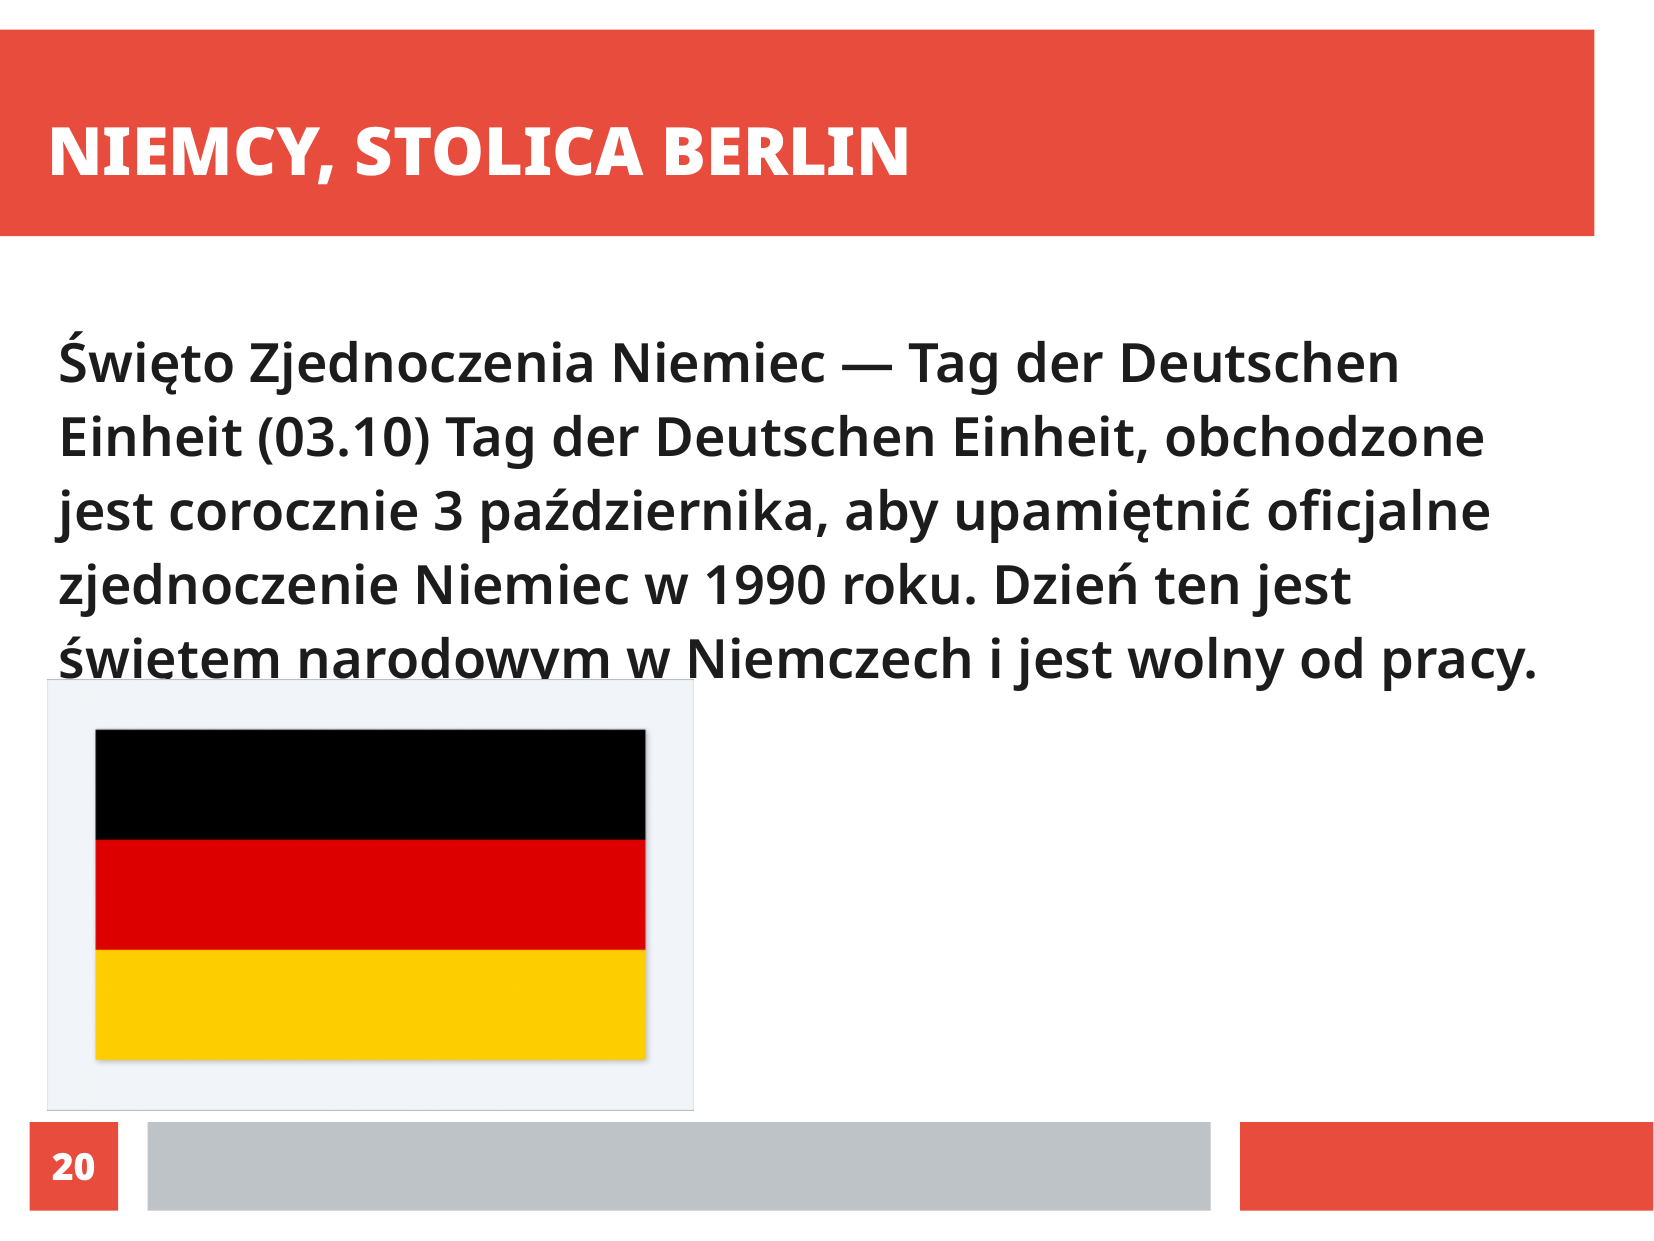

# NIEMCY, STOLICA BERLIN
Święto Zjednoczenia Niemiec — Tag der Deutschen Einheit (03.10) Tag der Deutschen Einheit, obchodzone jest corocznie 3 października, aby upamiętnić oficjalne zjednoczenie Niemiec w 1990 roku. Dzień ten jest świętem narodowym w Niemczech i jest wolny od pracy.
20